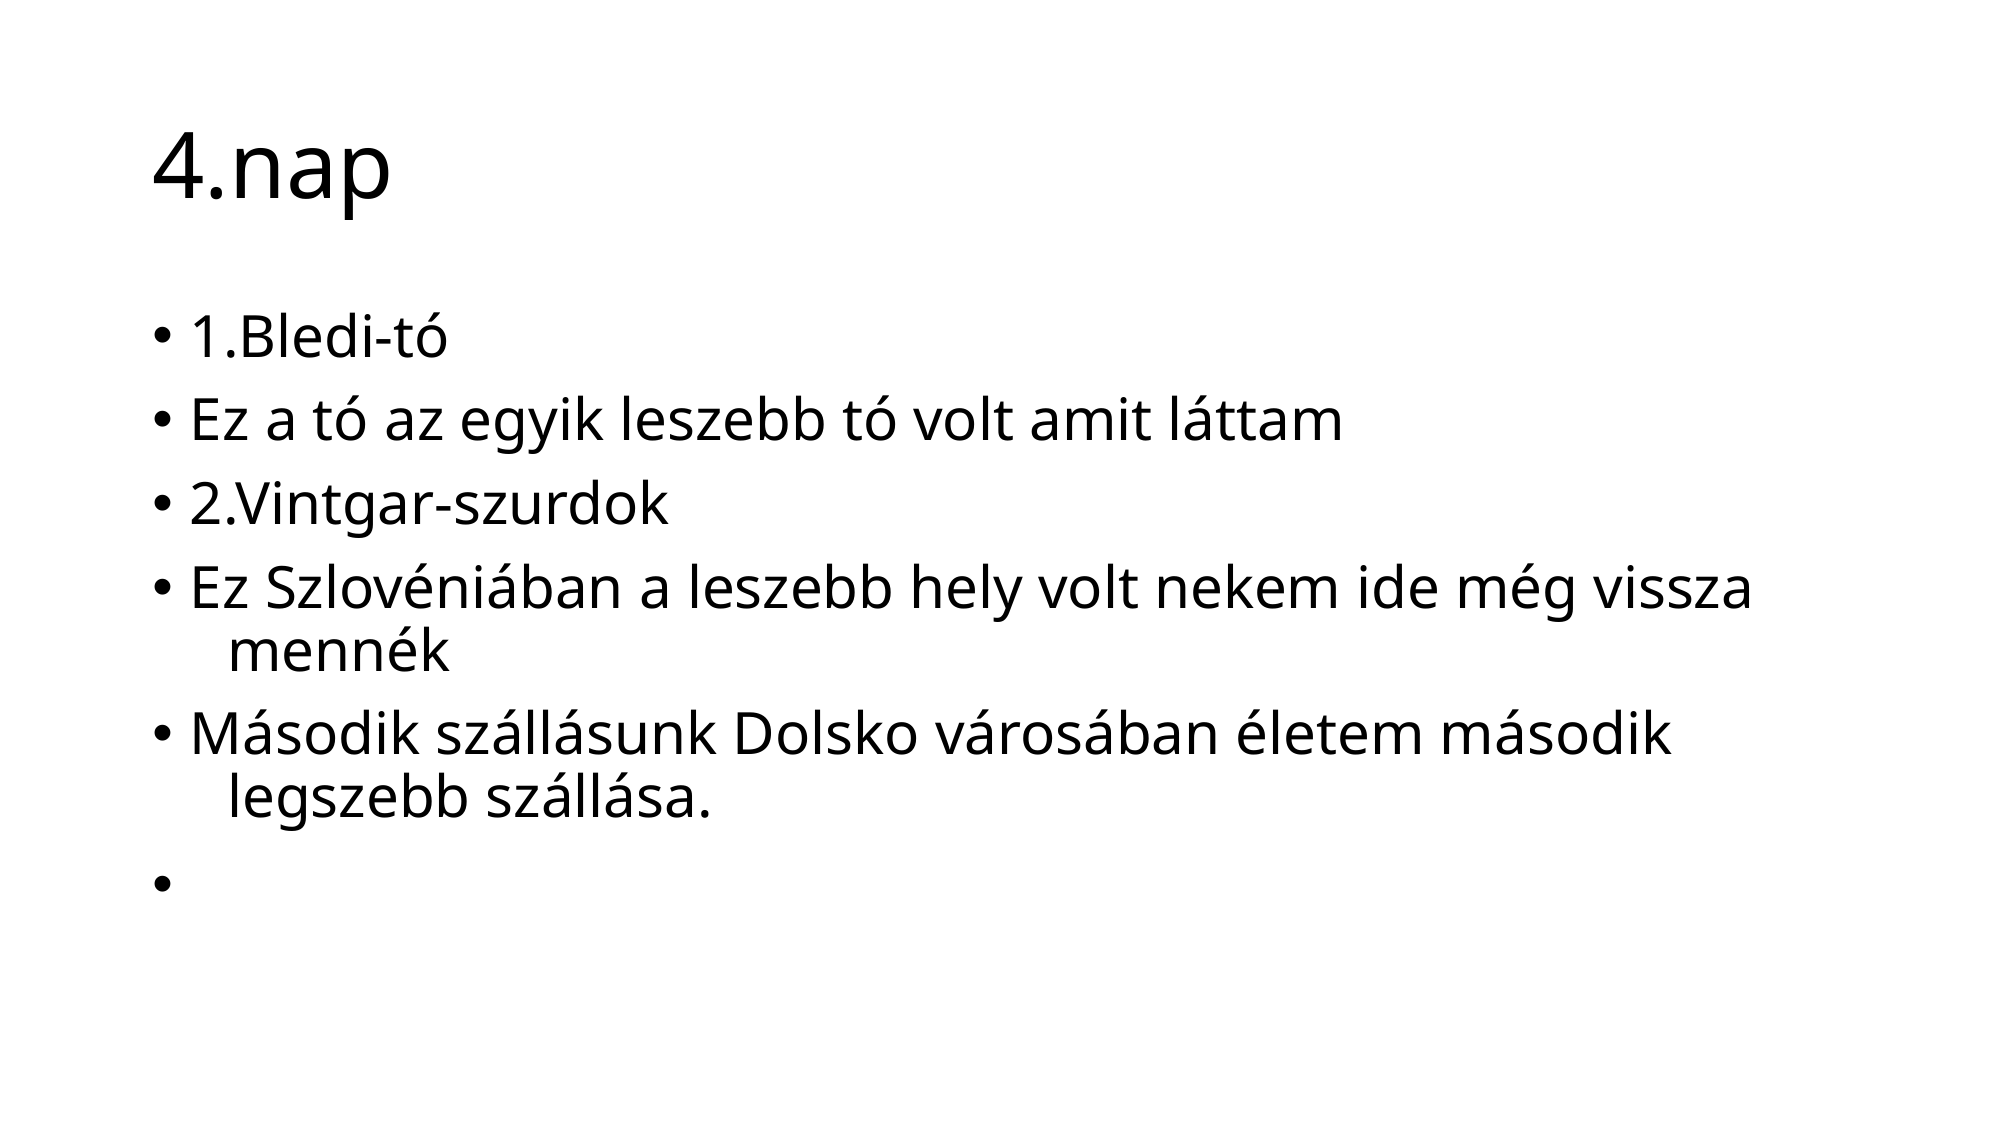

# 4.nap
1.Bledi-tó
Ez a tó az egyik leszebb tó volt amit láttam
2.Vintgar-szurdok
Ez Szlovéniában a leszebb hely volt nekem ide még vissza mennék
Második szállásunk Dolsko városában életem második legszebb szállása.